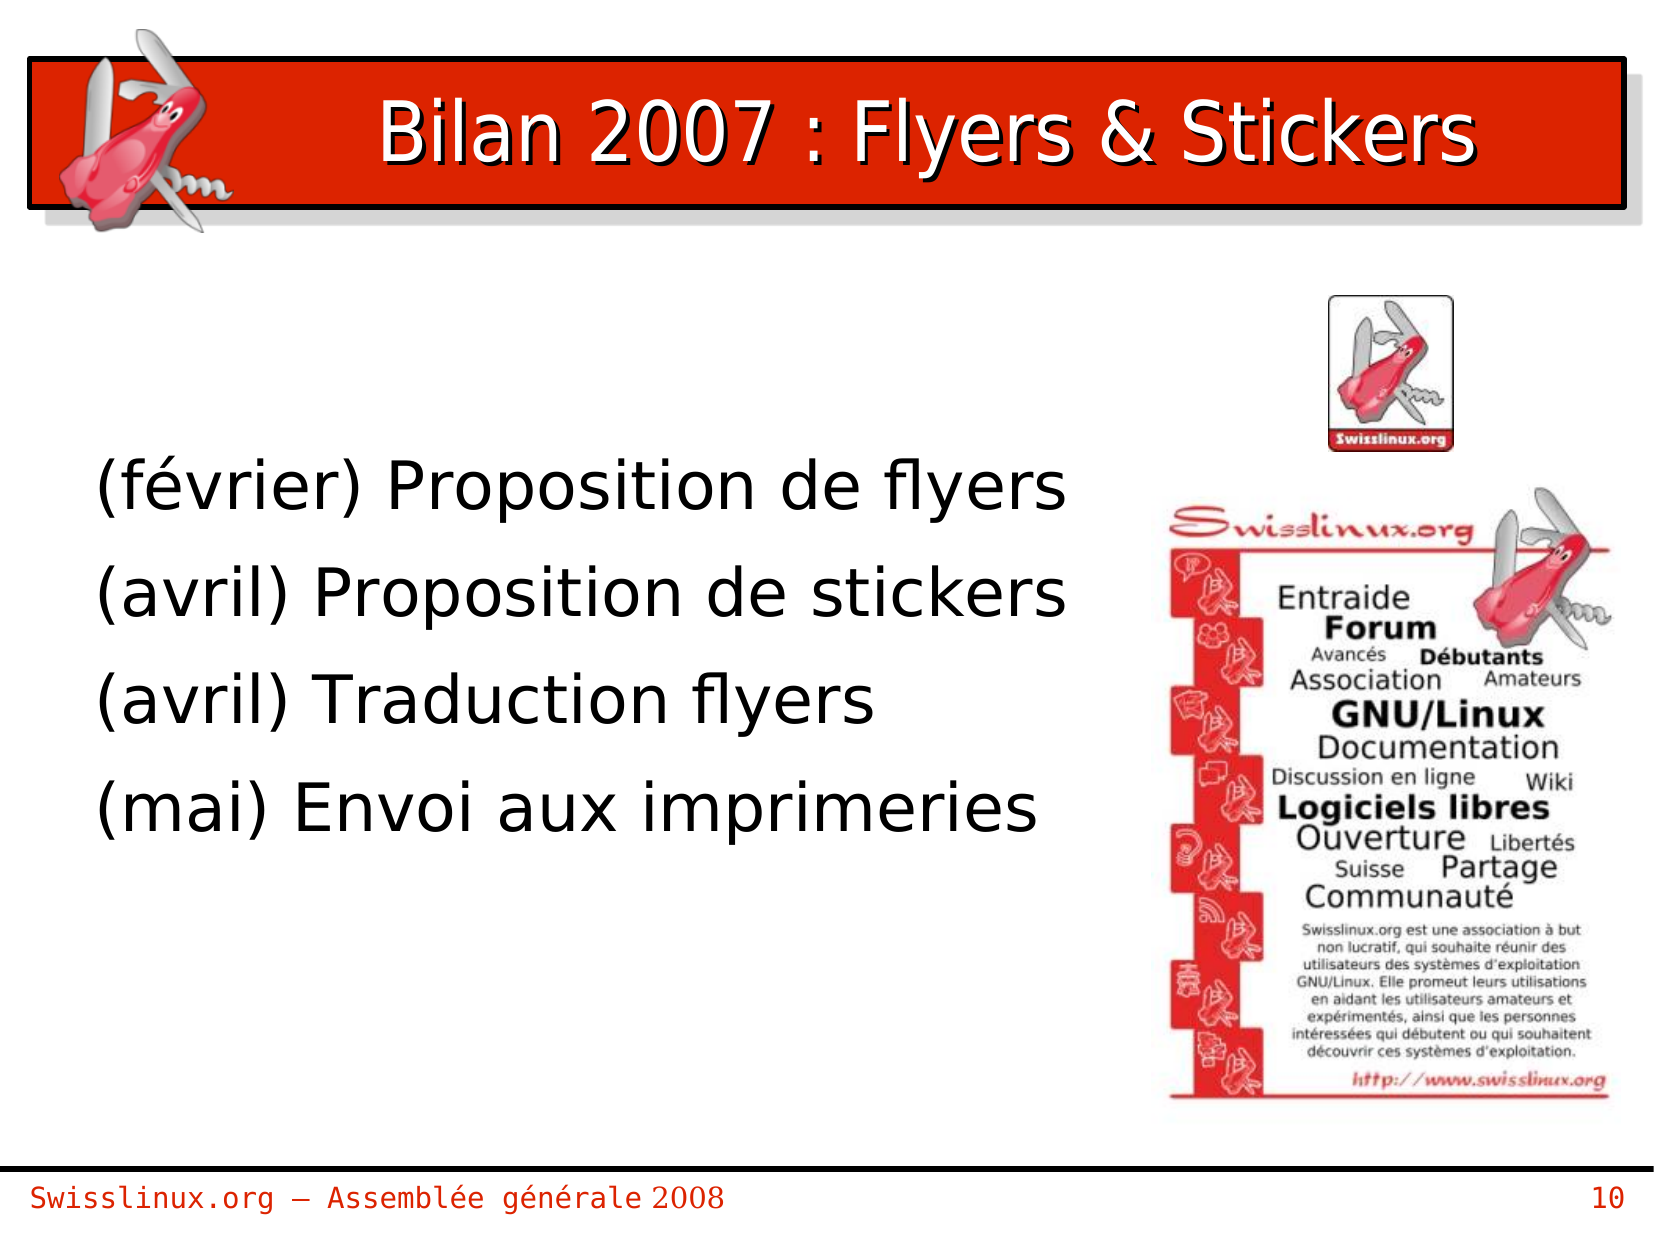

# Bilan 2007 : Flyers & Stickers
(février) Proposition de flyers
(avril) Proposition de stickers
(avril) Traduction flyers
(mai) Envoi aux imprimeries
26 Janvier 2007
10